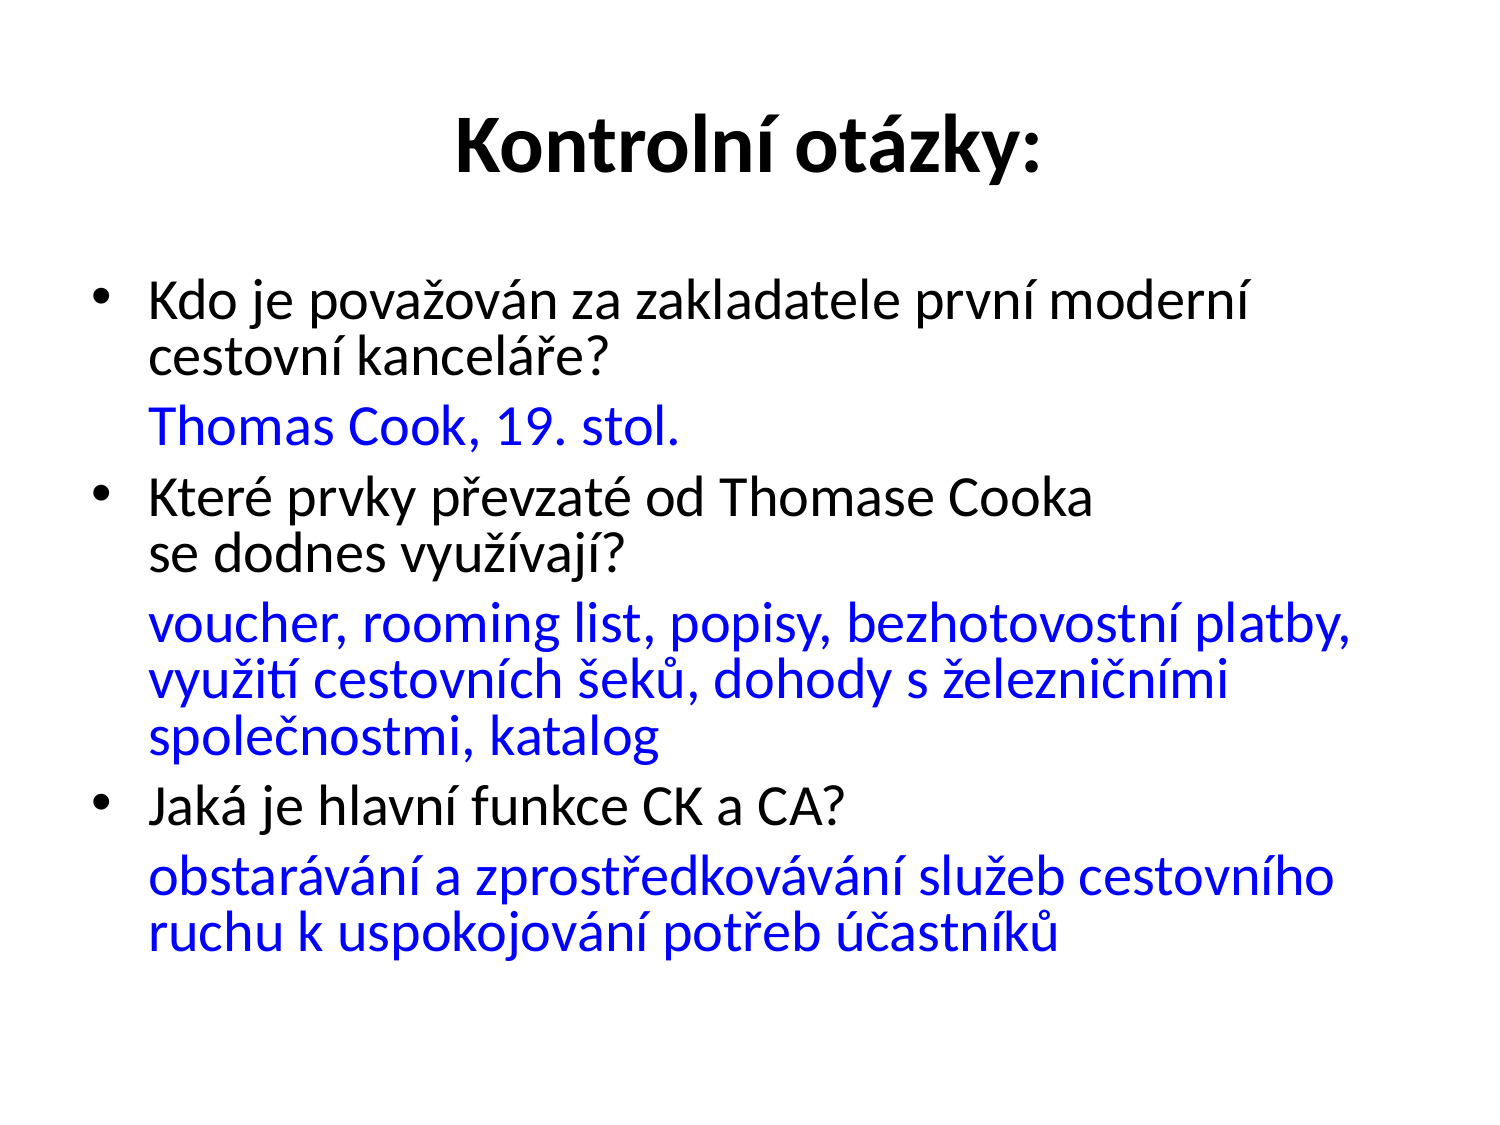

# Kontrolní otázky:
Kdo je považován za zakladatele první moderní cestovní kanceláře?
	Thomas Cook, 19. stol.
Které prvky převzaté od Thomase Cooka
se dodnes využívají?
	voucher, rooming list, popisy, bezhotovostní platby, využití cestovních šeků, dohody s železničními společnostmi, katalog
Jaká je hlavní funkce CK a CA?
	obstarávání a zprostředkovávání služeb cestovního ruchu k uspokojování potřeb účastníků